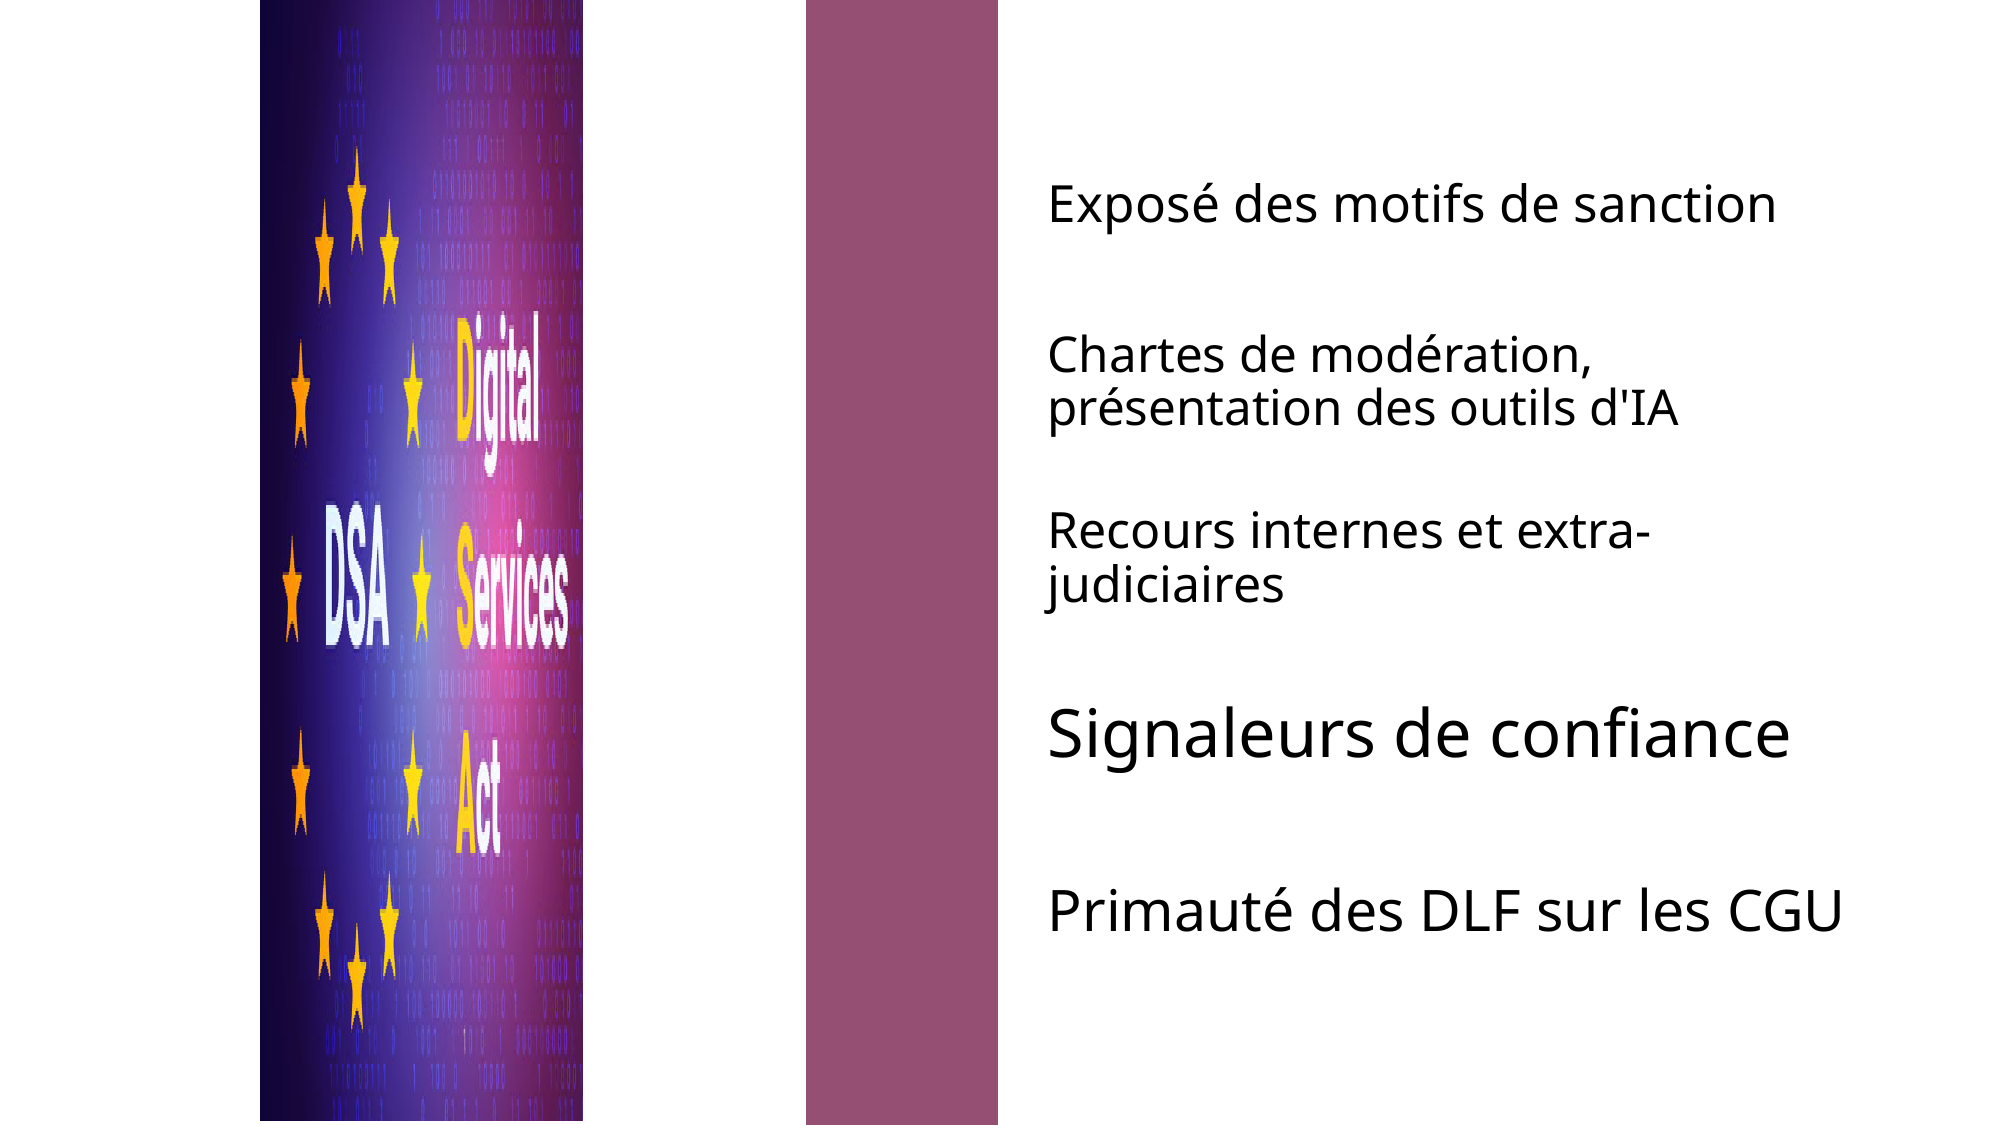

# Exposé des motifs de sanction
Chartes de modération, présentation des outils d'IA
Recours internes et extra-judiciaires
Signaleurs de confiance
Primauté des DLF sur les CGU